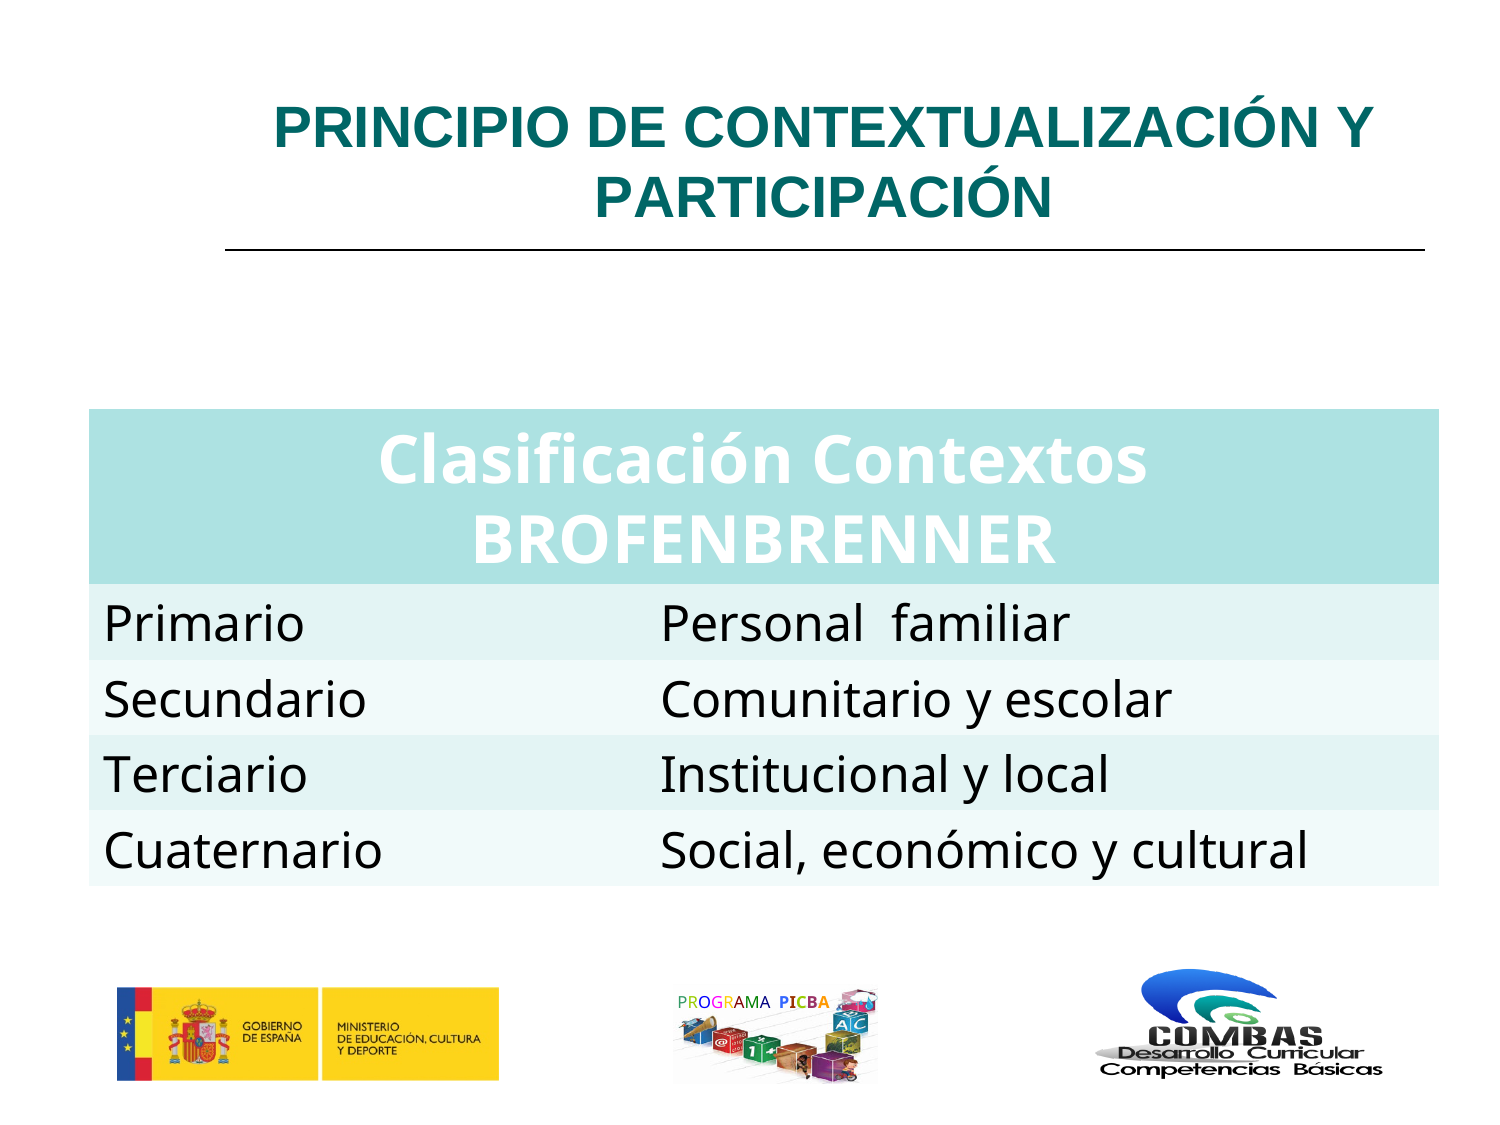

# PRINCIPIO DE CONTEXTUALIZACIÓN Y PARTICIPACIÓN
| Clasificación Contextos BROFENBRENNER | |
| --- | --- |
| Primario | Personal familiar |
| Secundario | Comunitario y escolar |
| Terciario | Institucional y local |
| Cuaternario | Social, económico y cultural |
PROGRAMA PICBA